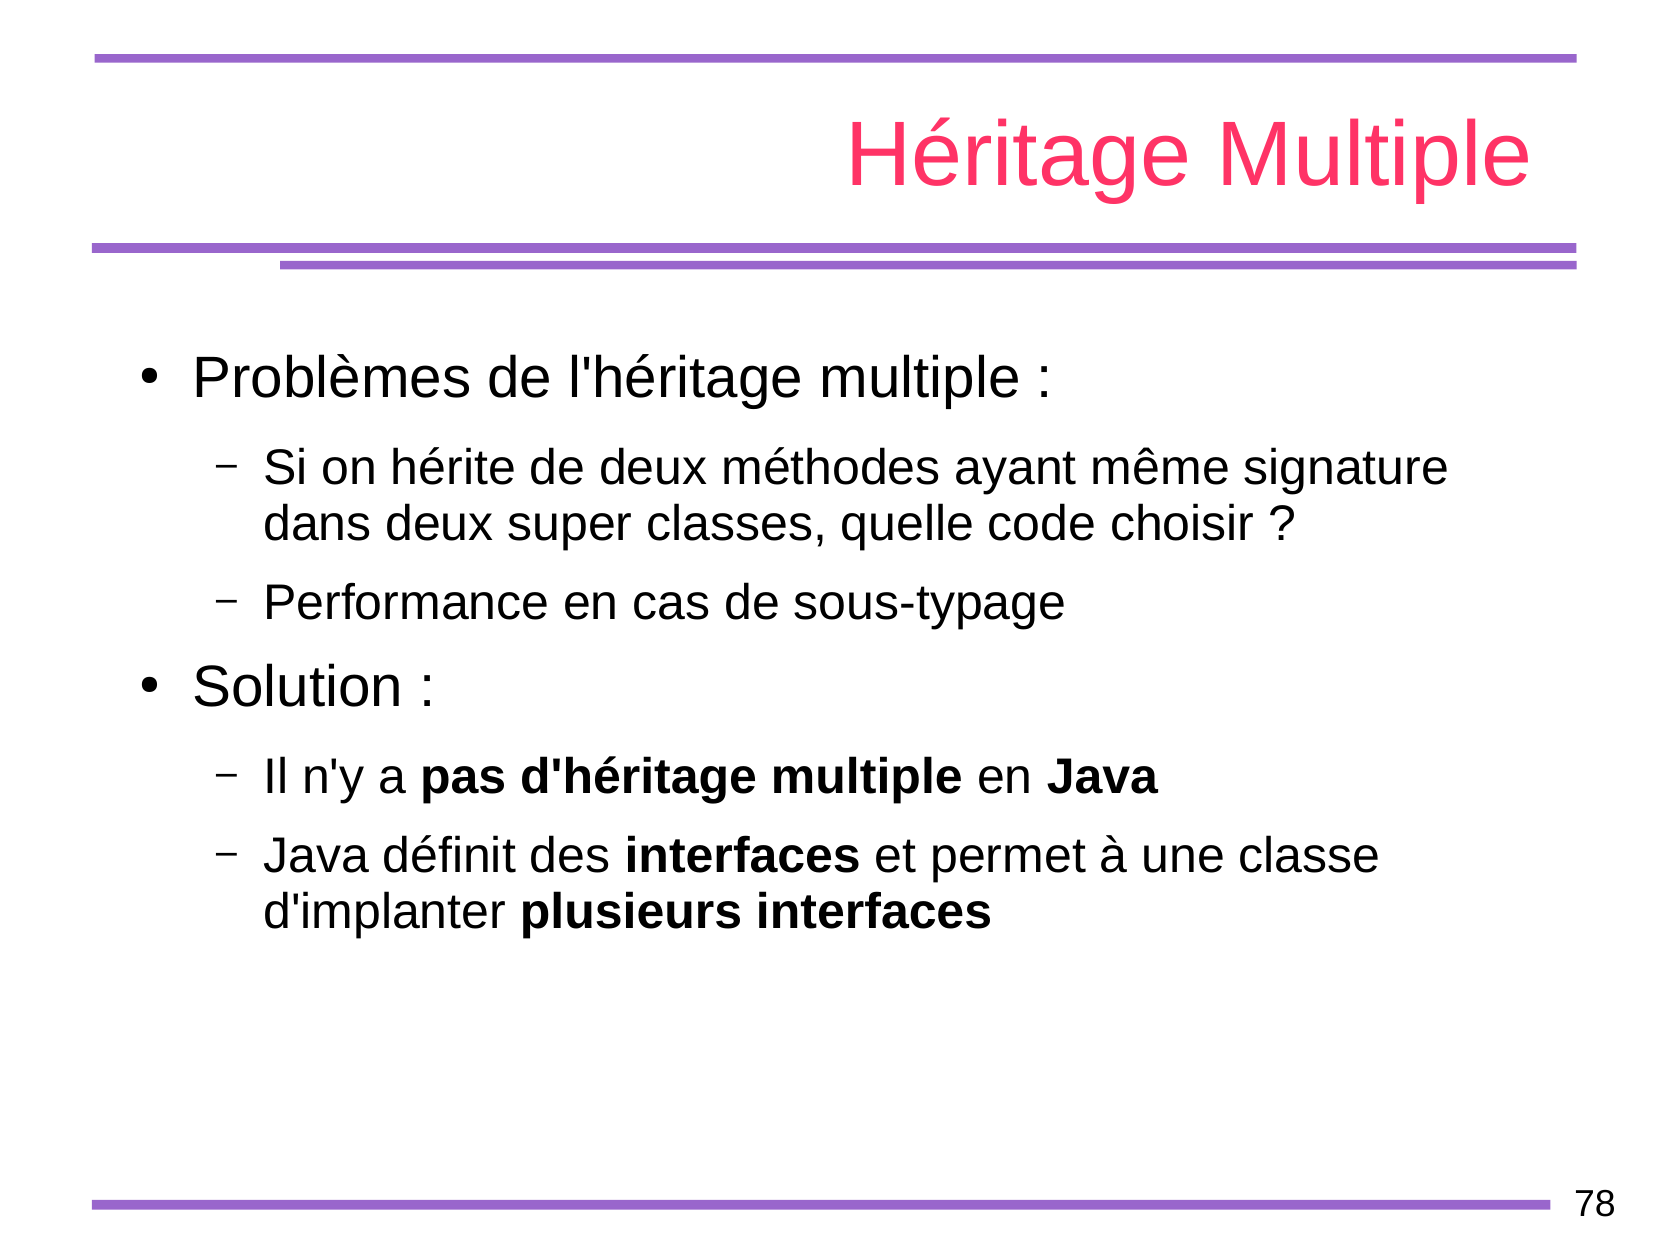

# Héritage Multiple
Problèmes de l'héritage multiple :
Si on hérite de deux méthodes ayant même signature dans deux super classes, quelle code choisir ?
Performance en cas de sous-typage
Solution :
Il n'y a pas d'héritage multiple en Java
Java définit des interfaces et permet à une classe d'implanter plusieurs interfaces